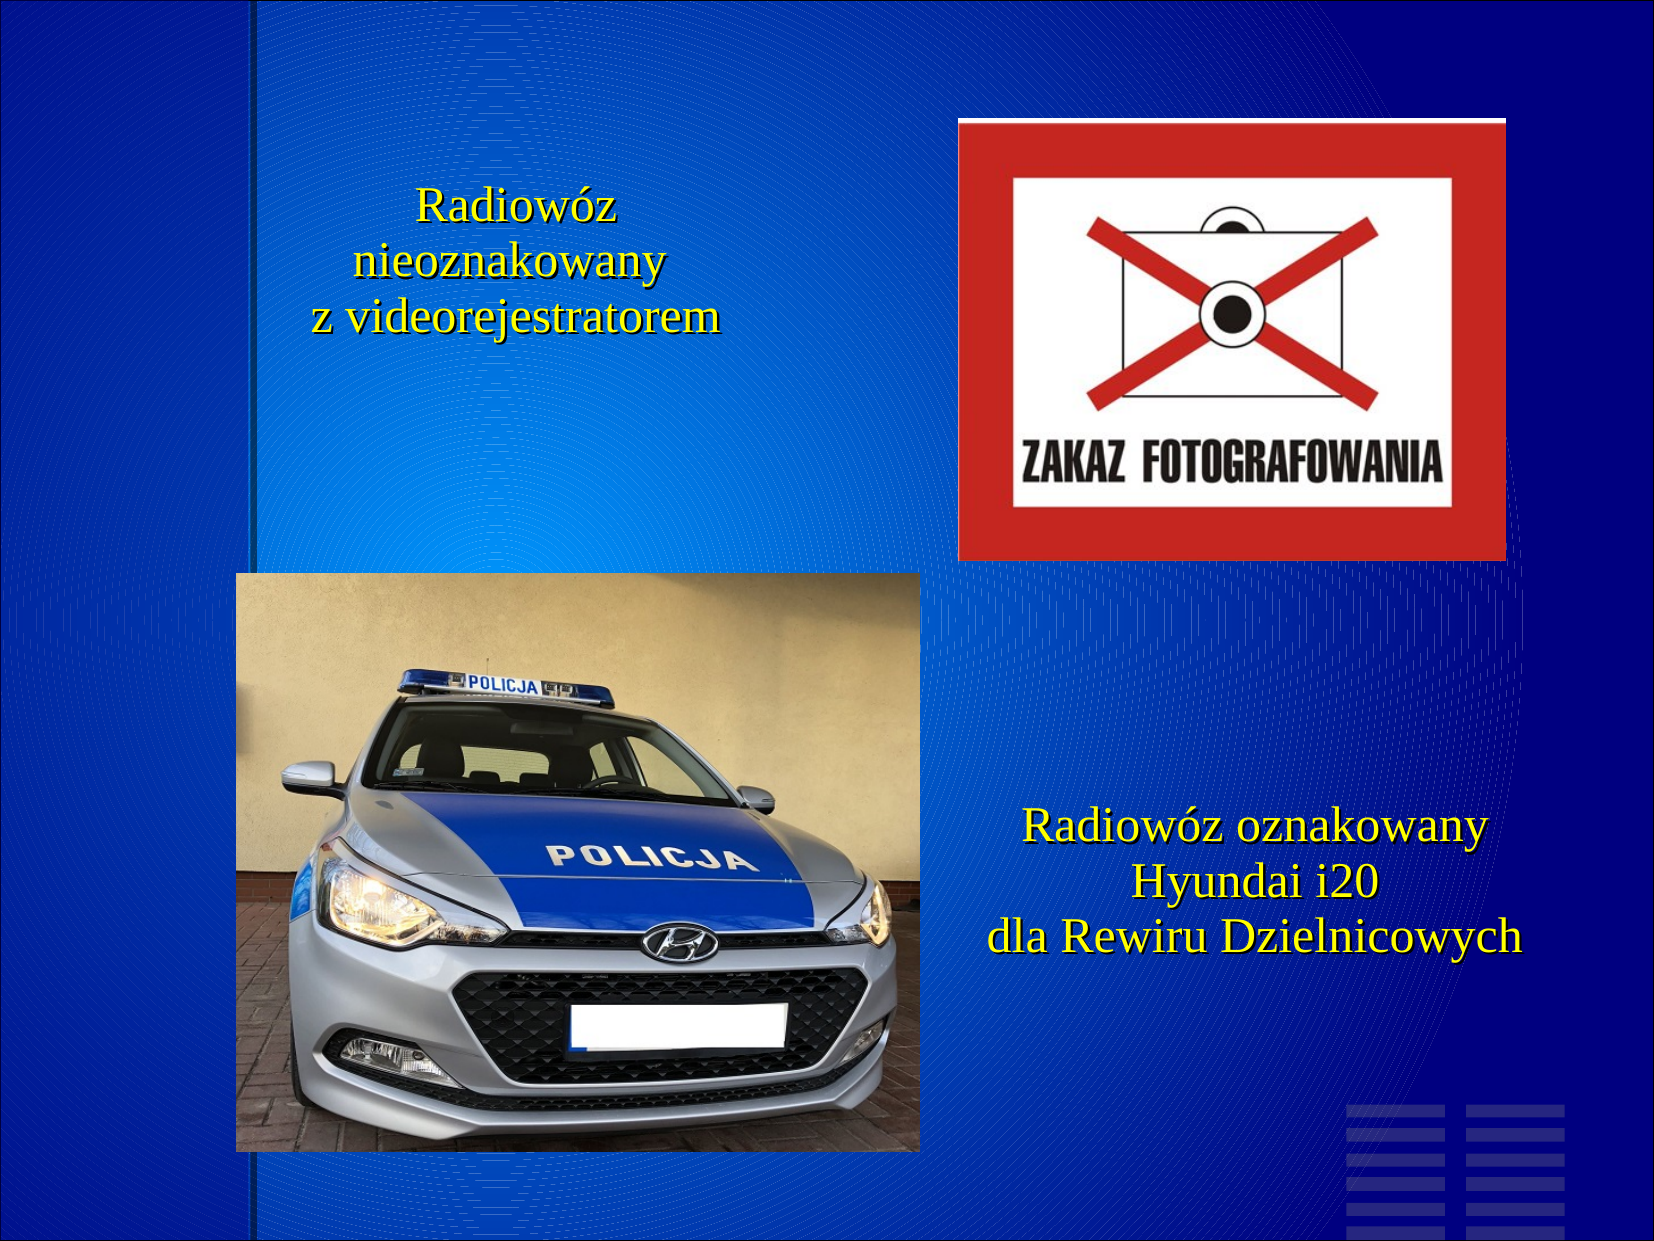

Radiowóz nieoznakowany
z videorejestratorem
Radiowóz oznakowany
Hyundai i20
dla Rewiru Dzielnicowych